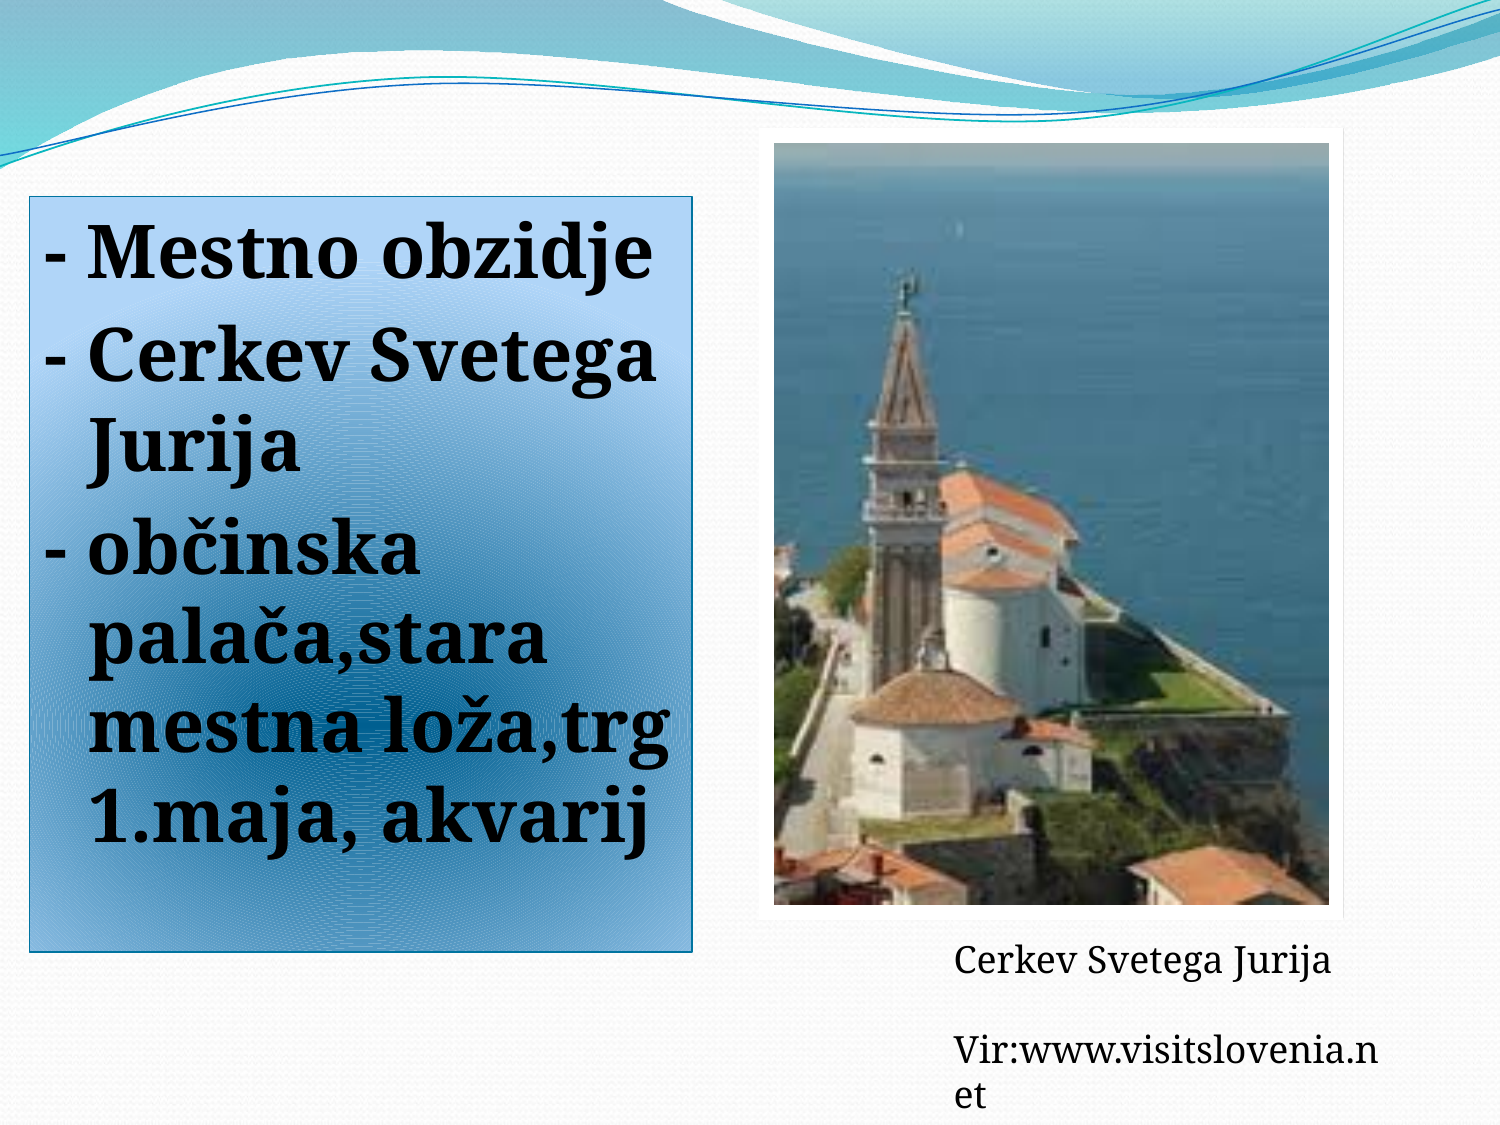

#
- Mestno obzidje
- Cerkev Svetega Jurija
- občinska palača,stara mestna loža,trg 1.maja, akvarij
Cerkev Svetega Jurija
 Vir:www.visitslovenia.net